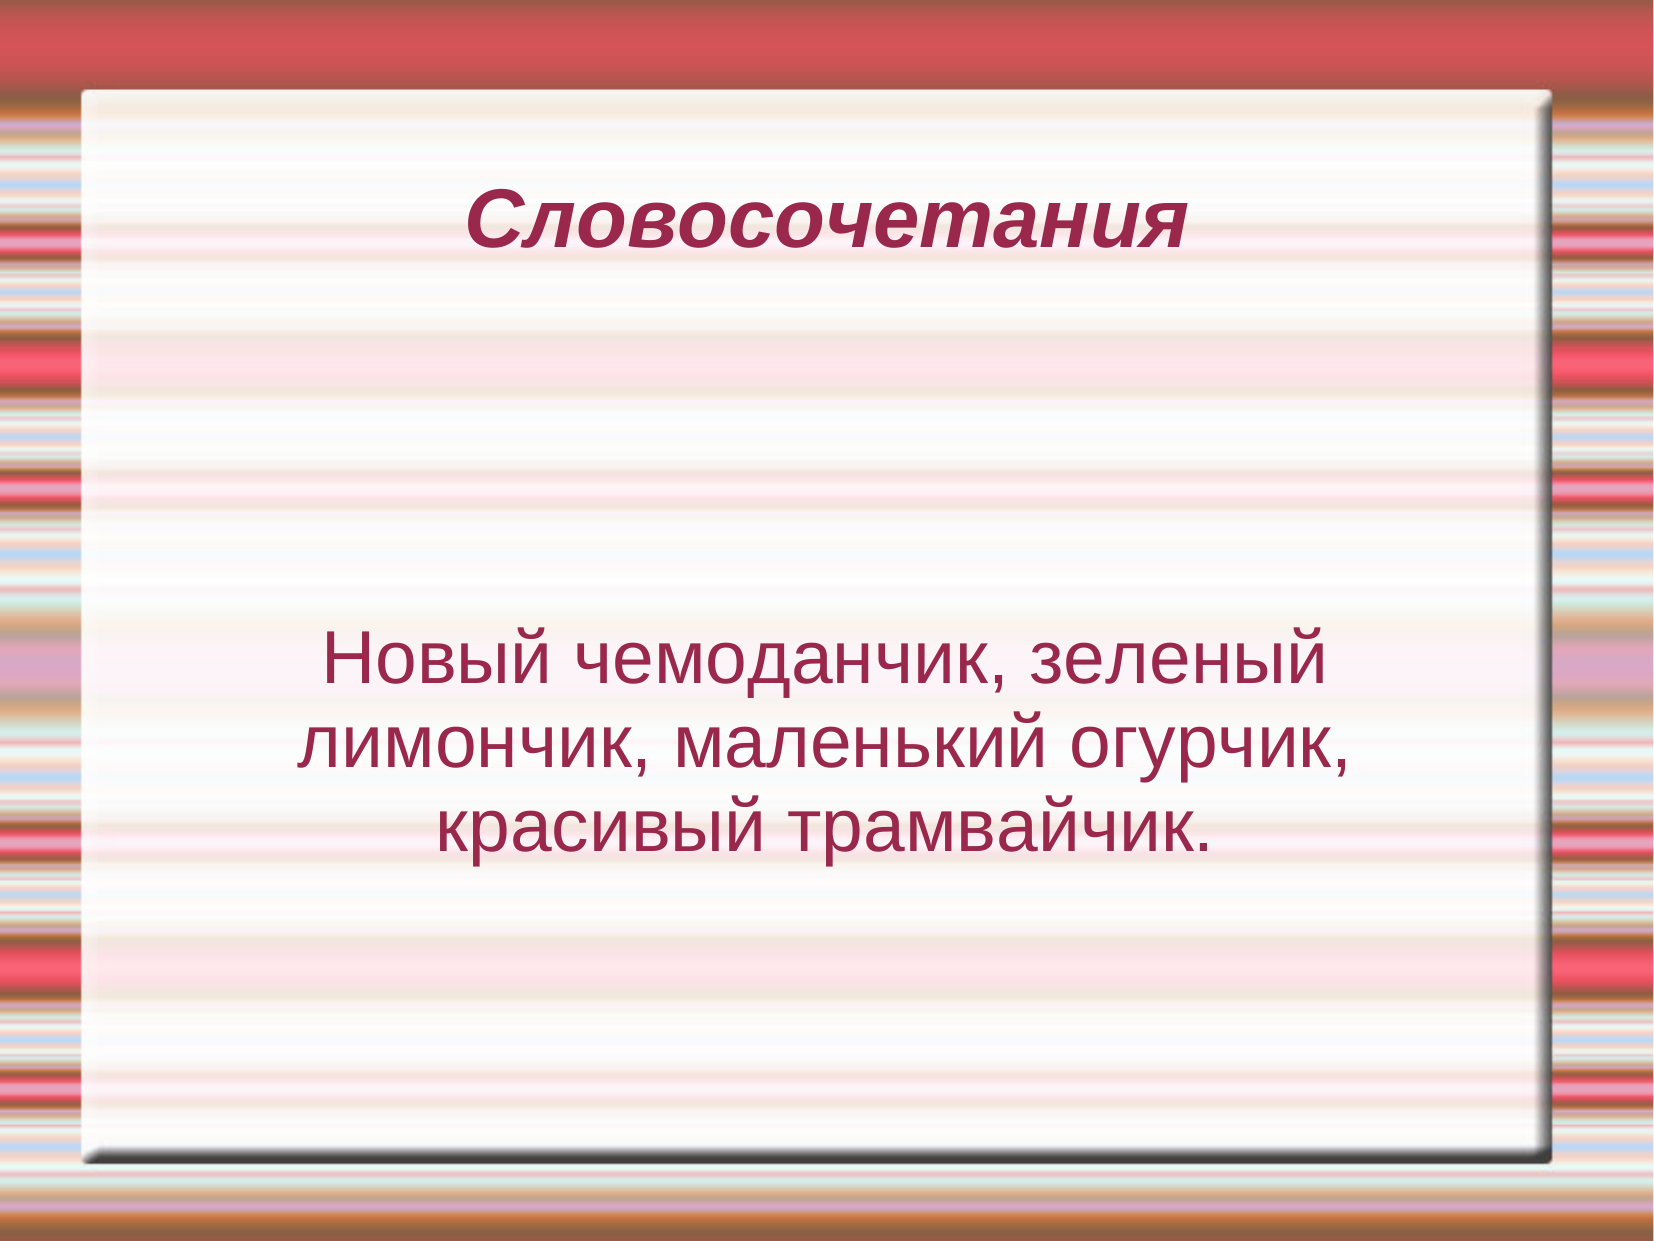

# Словосочетания
Новый чемоданчик, зеленый лимончик, маленький огурчик, красивый трамвайчик.